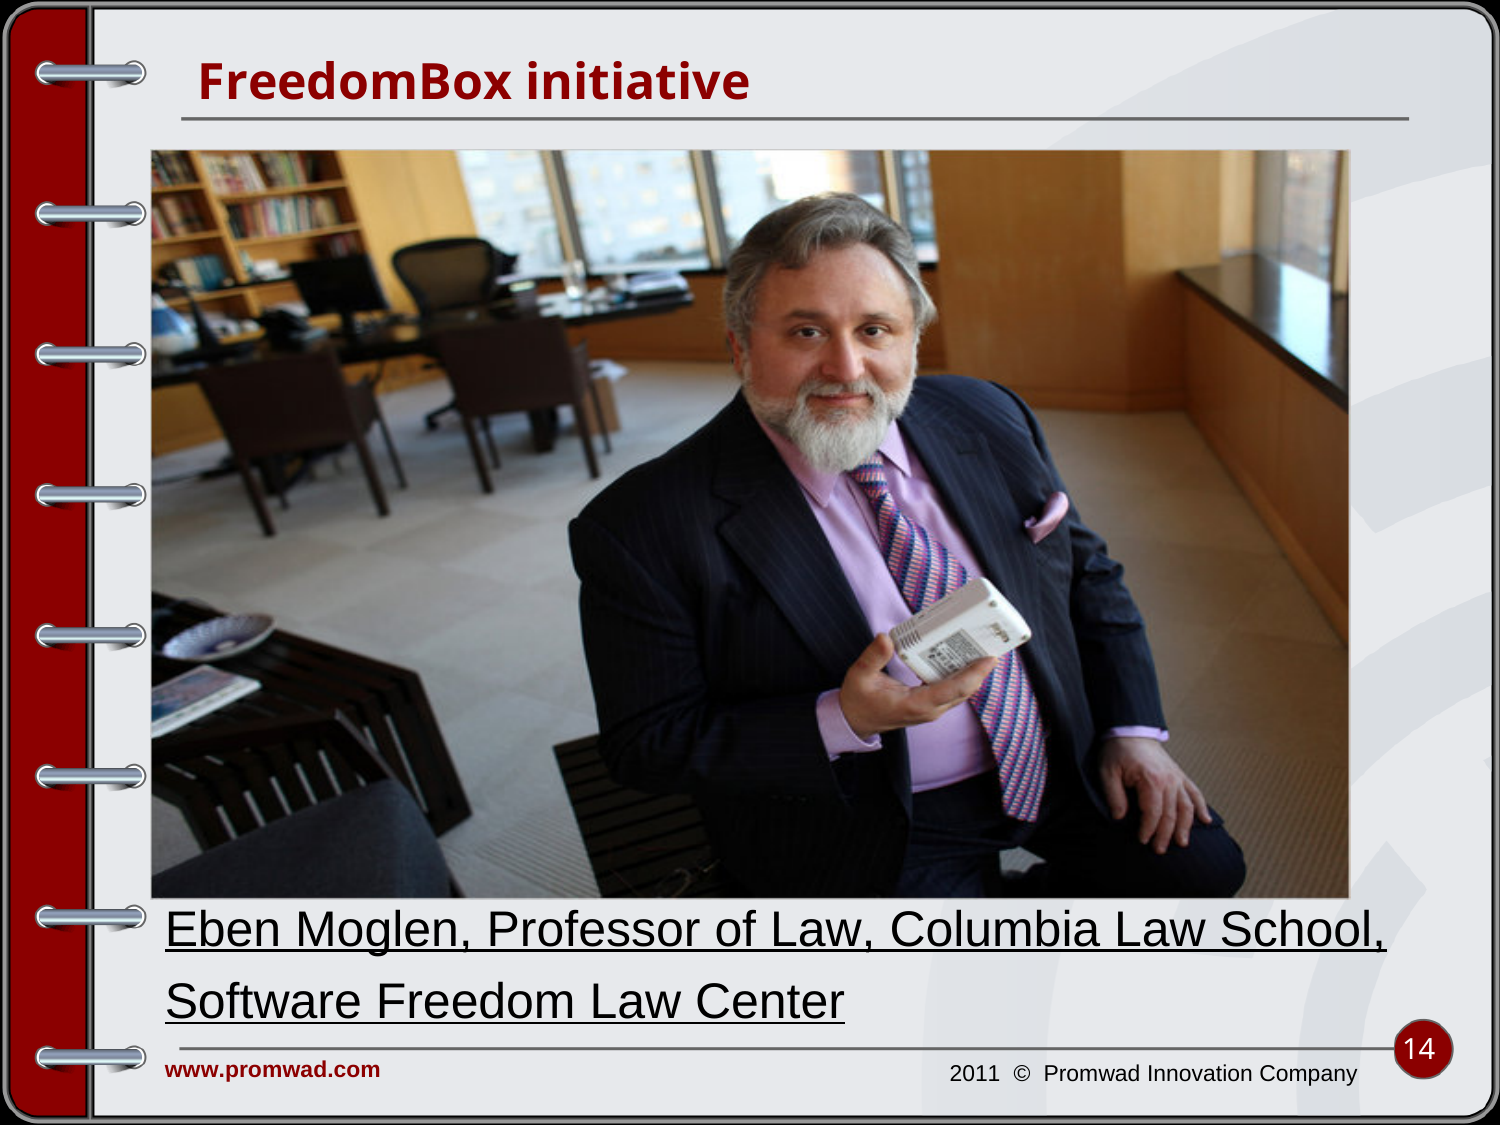

FreedomBox initiative
Eben Moglen, Professor of Law, Columbia Law School,
Software Freedom Law Center
www.promwad.com
2011 © Promwad Innovation Company